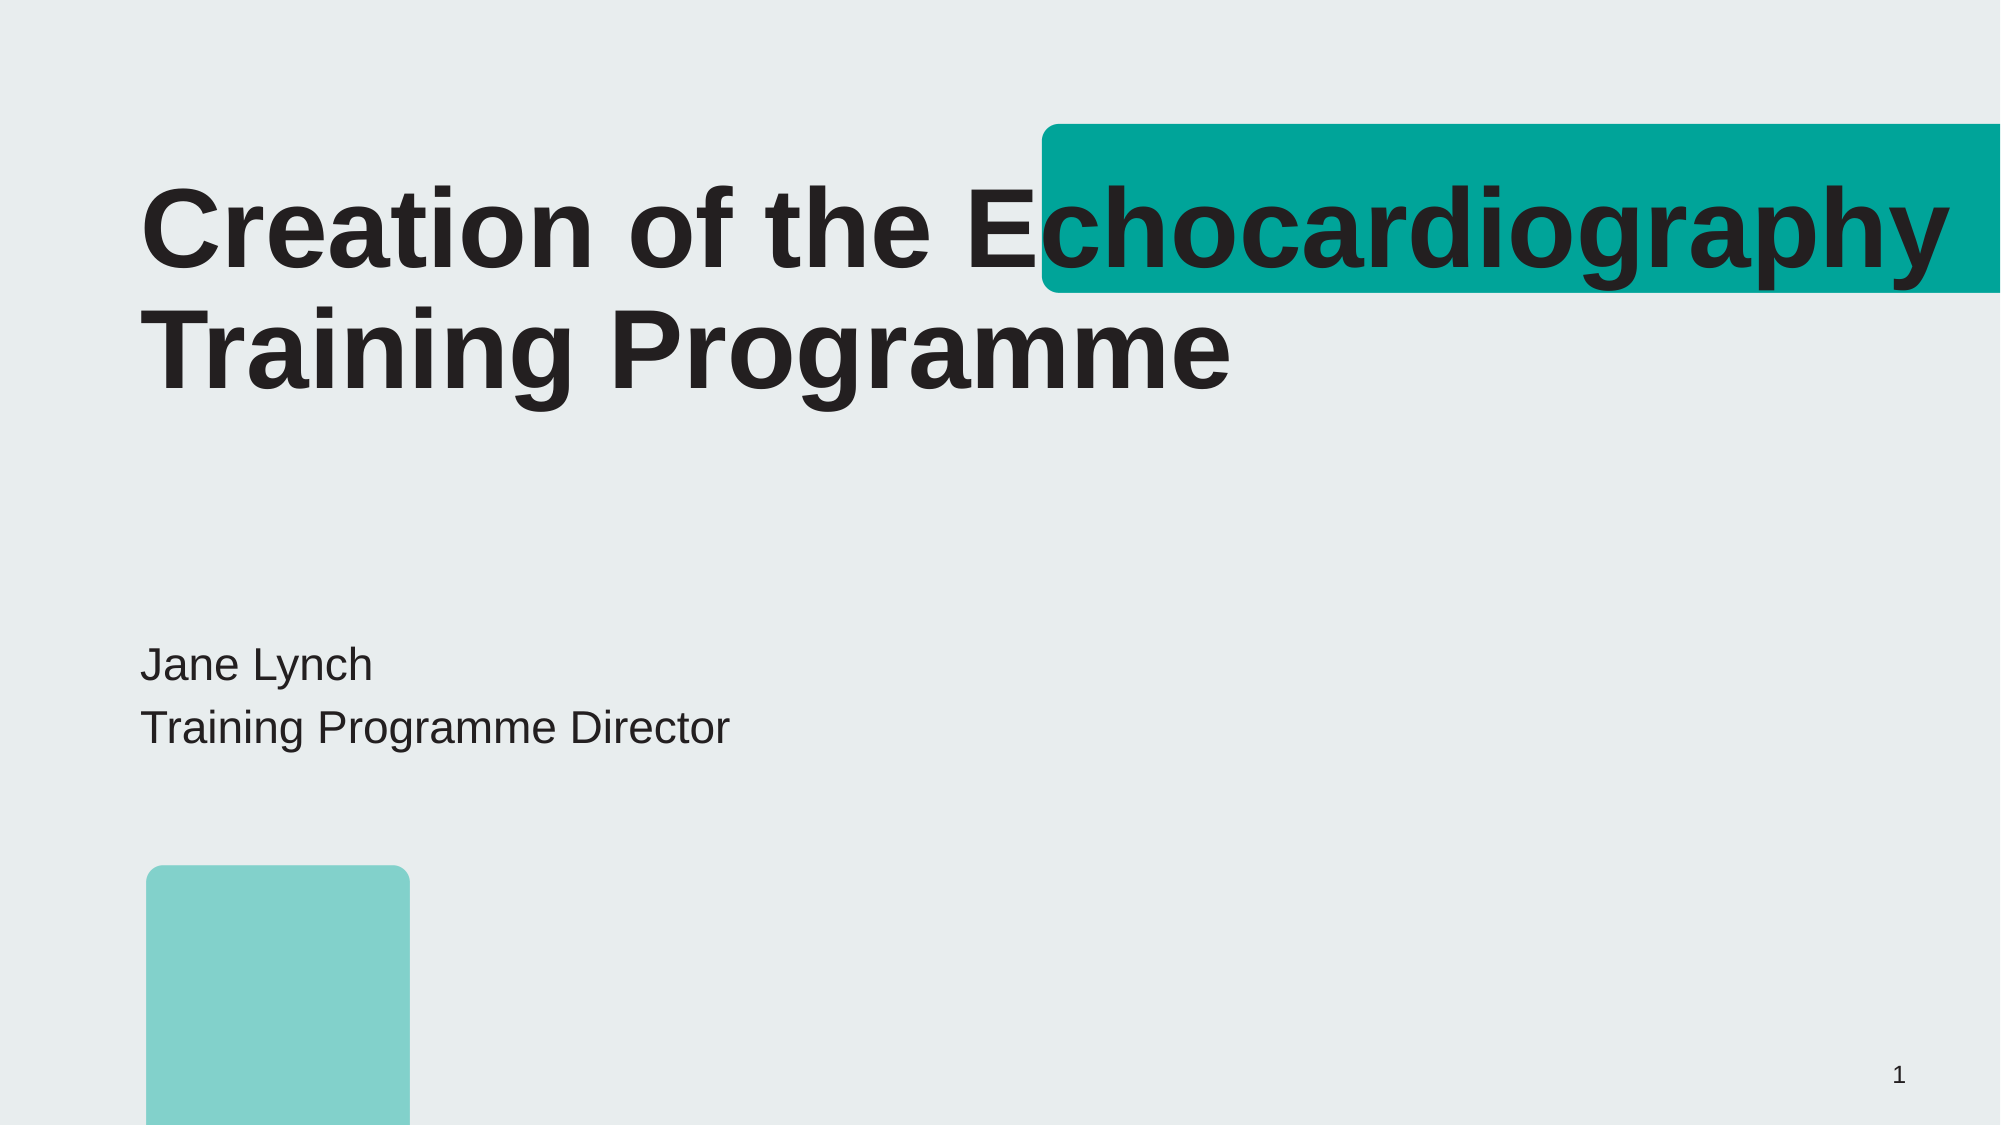

Creation of the Echocardiography Training Programme
# Jane Lynch
Training Programme Director